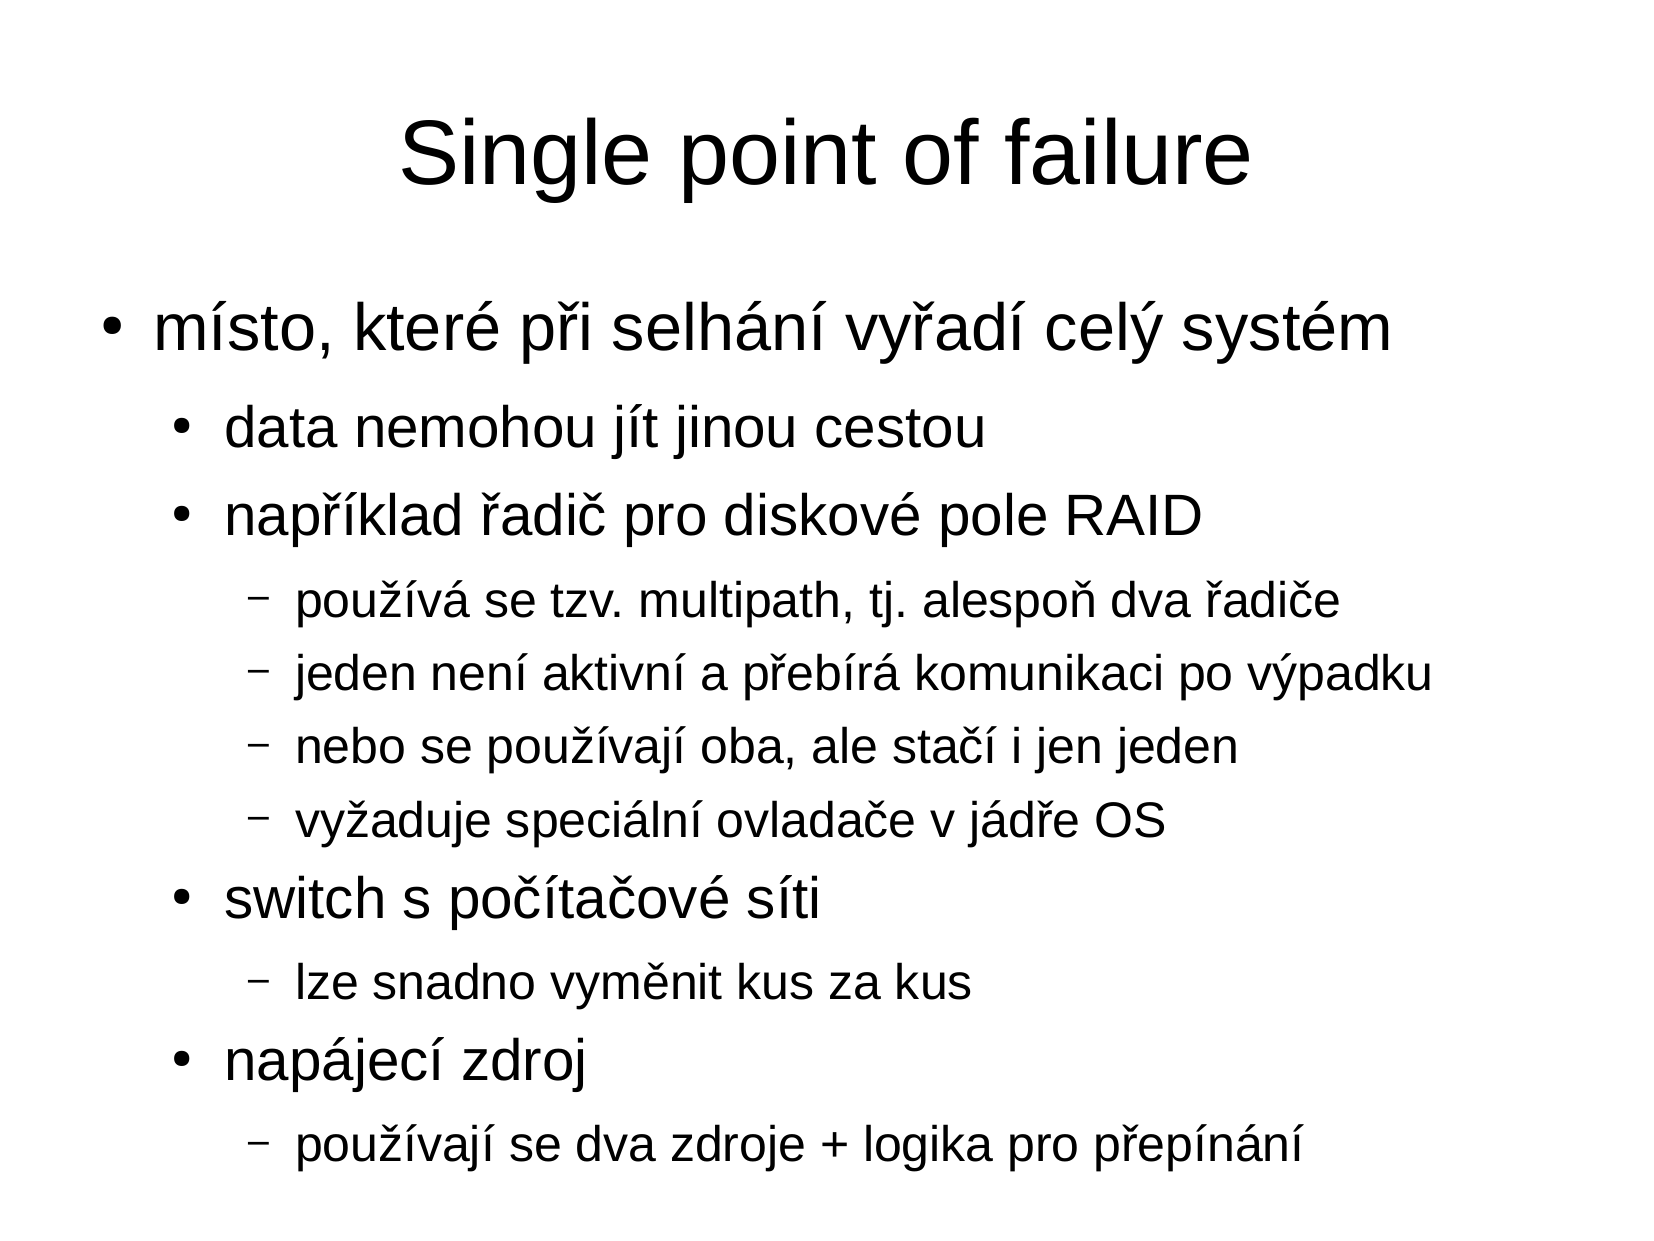

# Single point of failure
místo, které při selhání vyřadí celý systém
data nemohou jít jinou cestou
například řadič pro diskové pole RAID
používá se tzv. multipath, tj. alespoň dva řadiče
jeden není aktivní a přebírá komunikaci po výpadku
nebo se používají oba, ale stačí i jen jeden
vyžaduje speciální ovladače v jádře OS
switch s počítačové síti
lze snadno vyměnit kus za kus
napájecí zdroj
používají se dva zdroje + logika pro přepínání